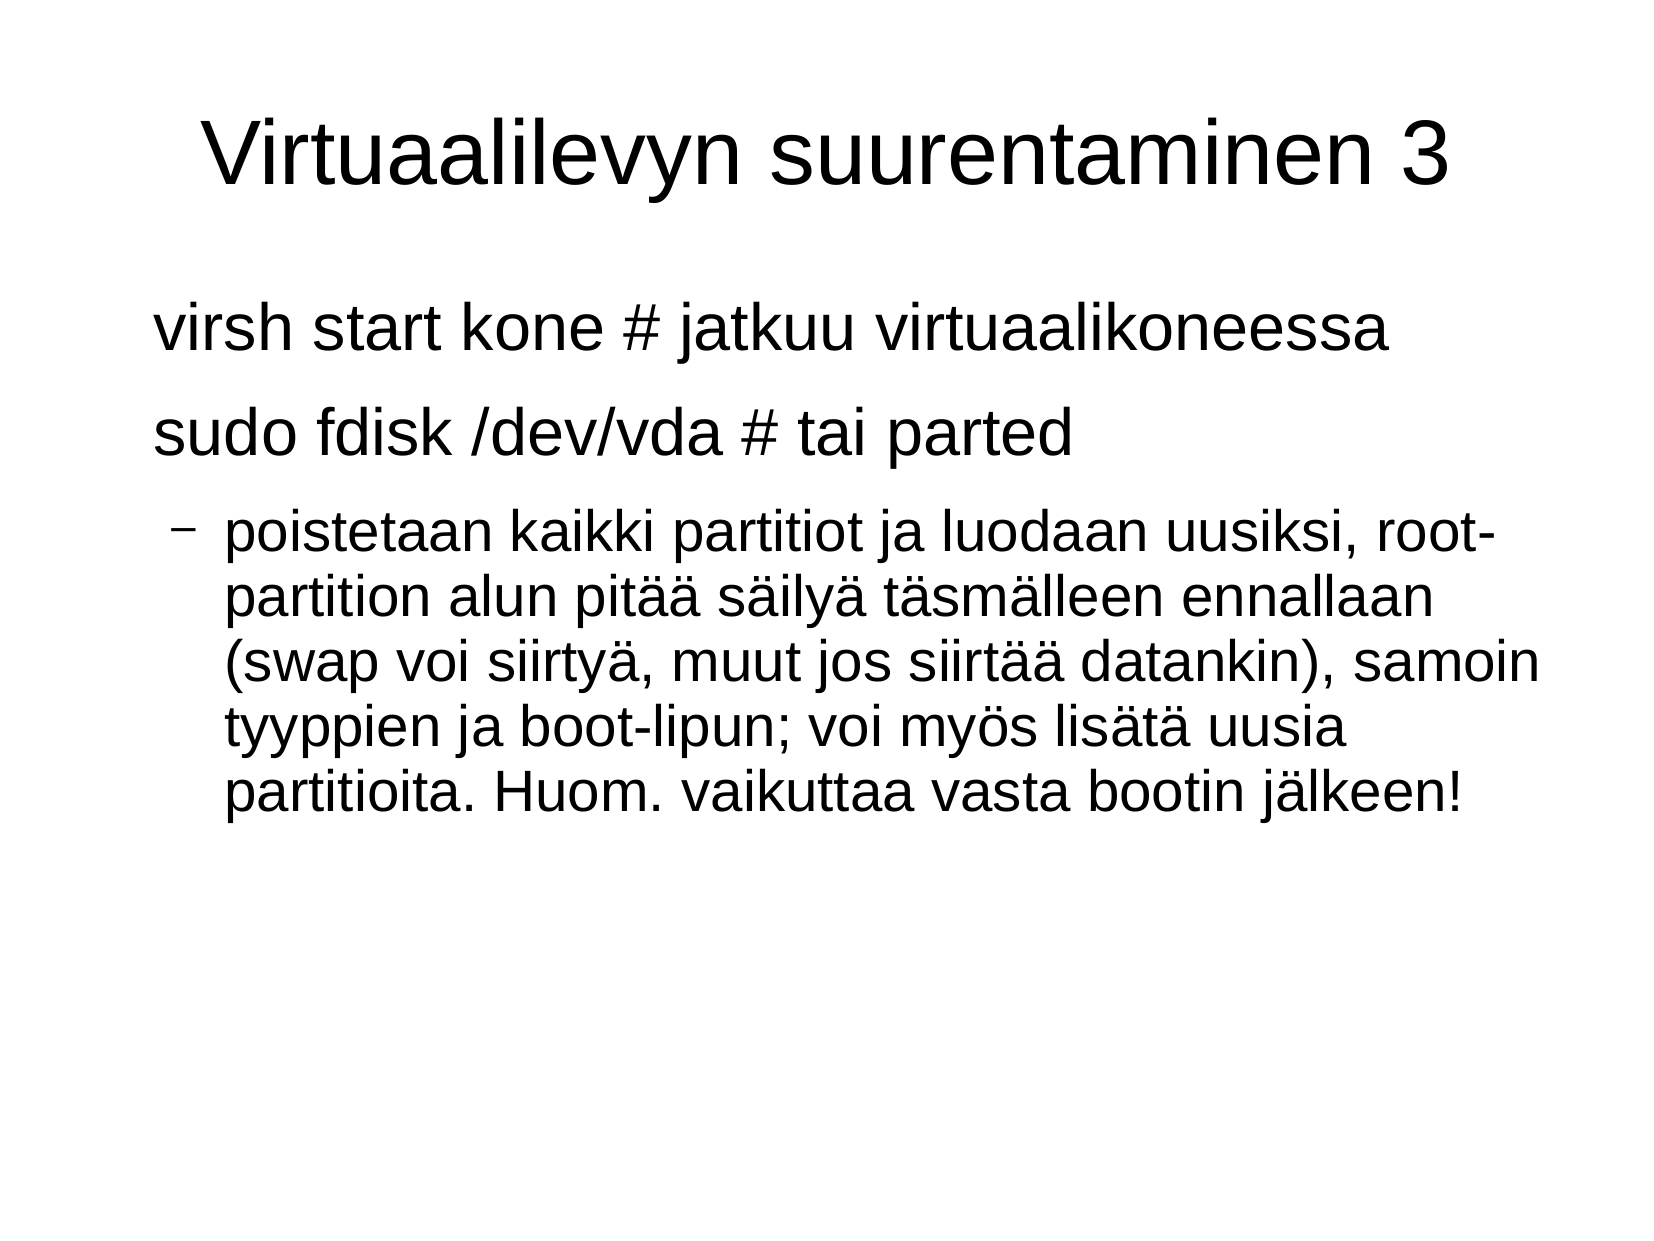

# Virtuaalilevyn suurentaminen 3
virsh start kone # jatkuu virtuaalikoneessa
sudo fdisk /dev/vda # tai parted
poistetaan kaikki partitiot ja luodaan uusiksi, root-partition alun pitää säilyä täsmälleen ennallaan (swap voi siirtyä, muut jos siirtää datankin), samoin tyyppien ja boot-lipun; voi myös lisätä uusia partitioita. Huom. vaikuttaa vasta bootin jälkeen!